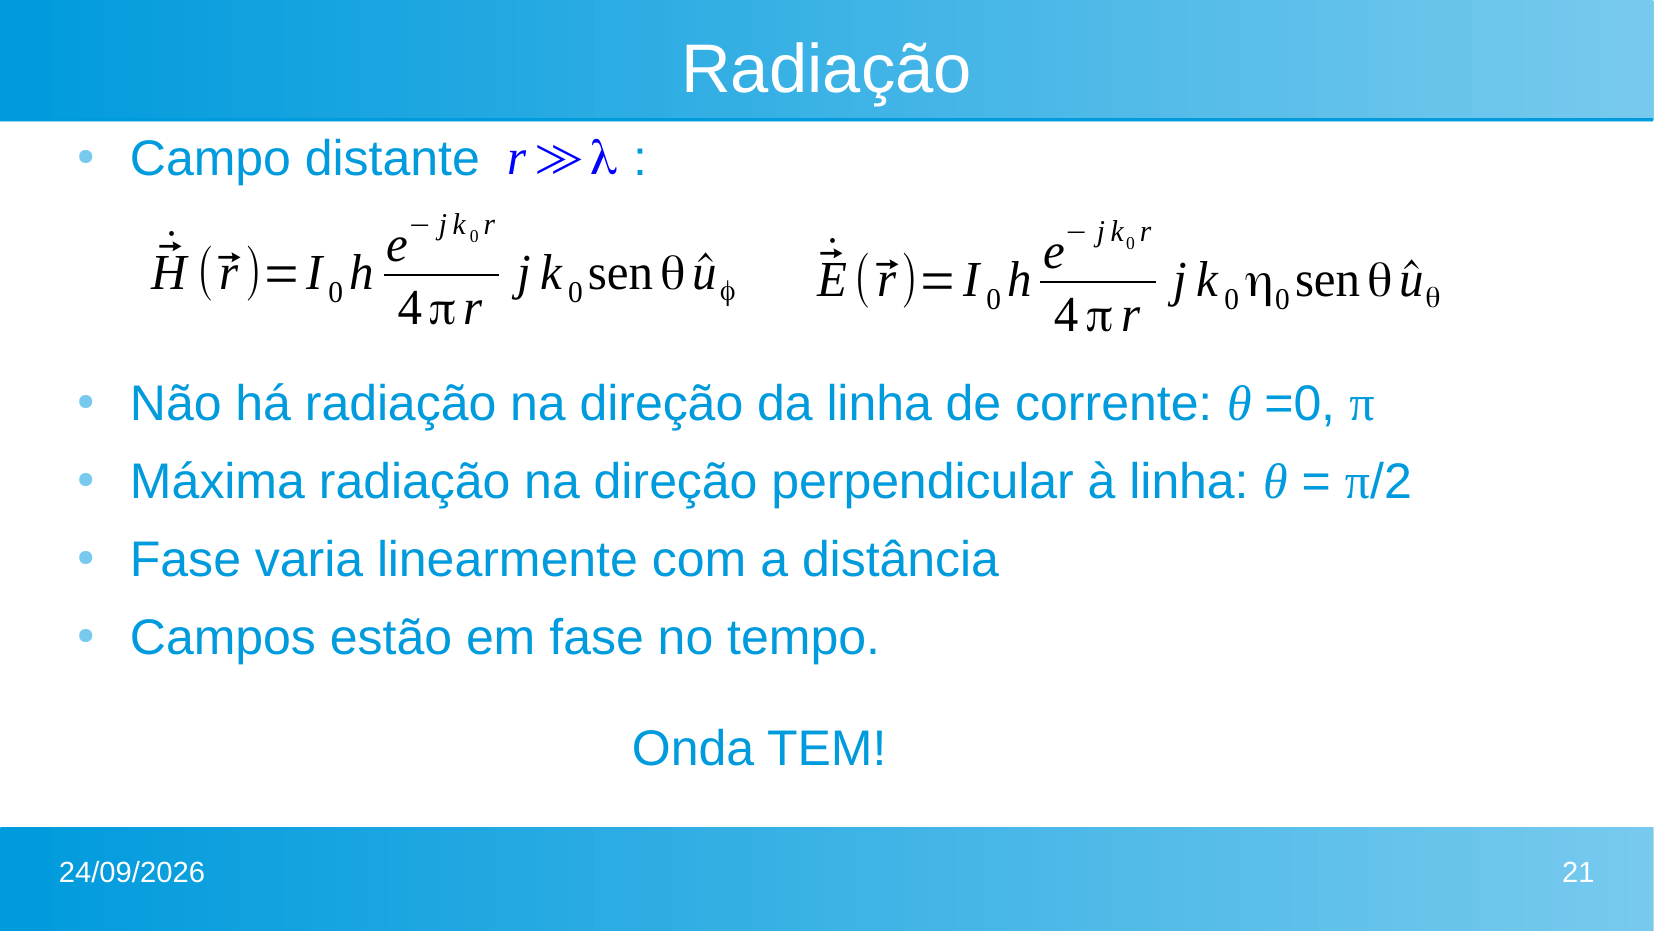

# Radiação
Campo distante :
Não há radiação na direção da linha de corrente: θ =0, π
Máxima radiação na direção perpendicular à linha: θ = π/2
Fase varia linearmente com a distância
Campos estão em fase no tempo.
 Onda TEM!
21